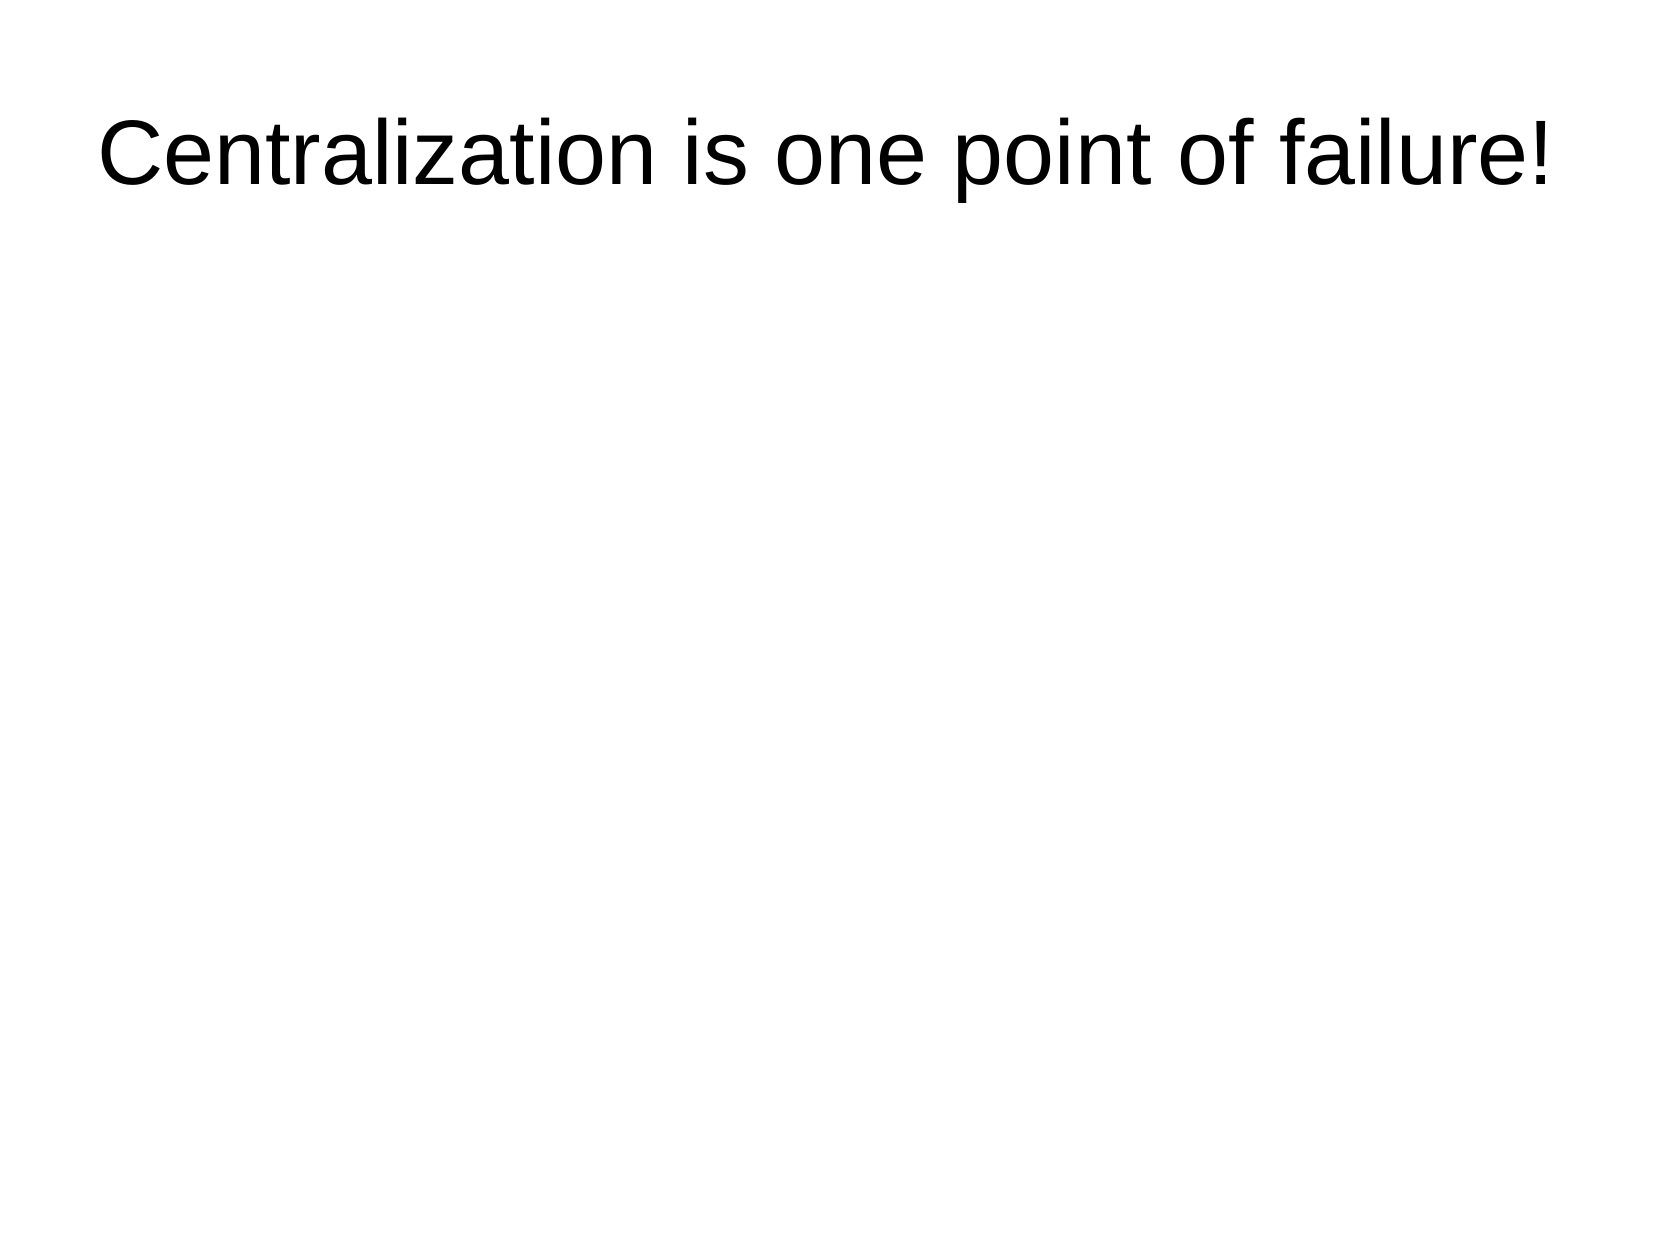

# Centralization is one point of failure!